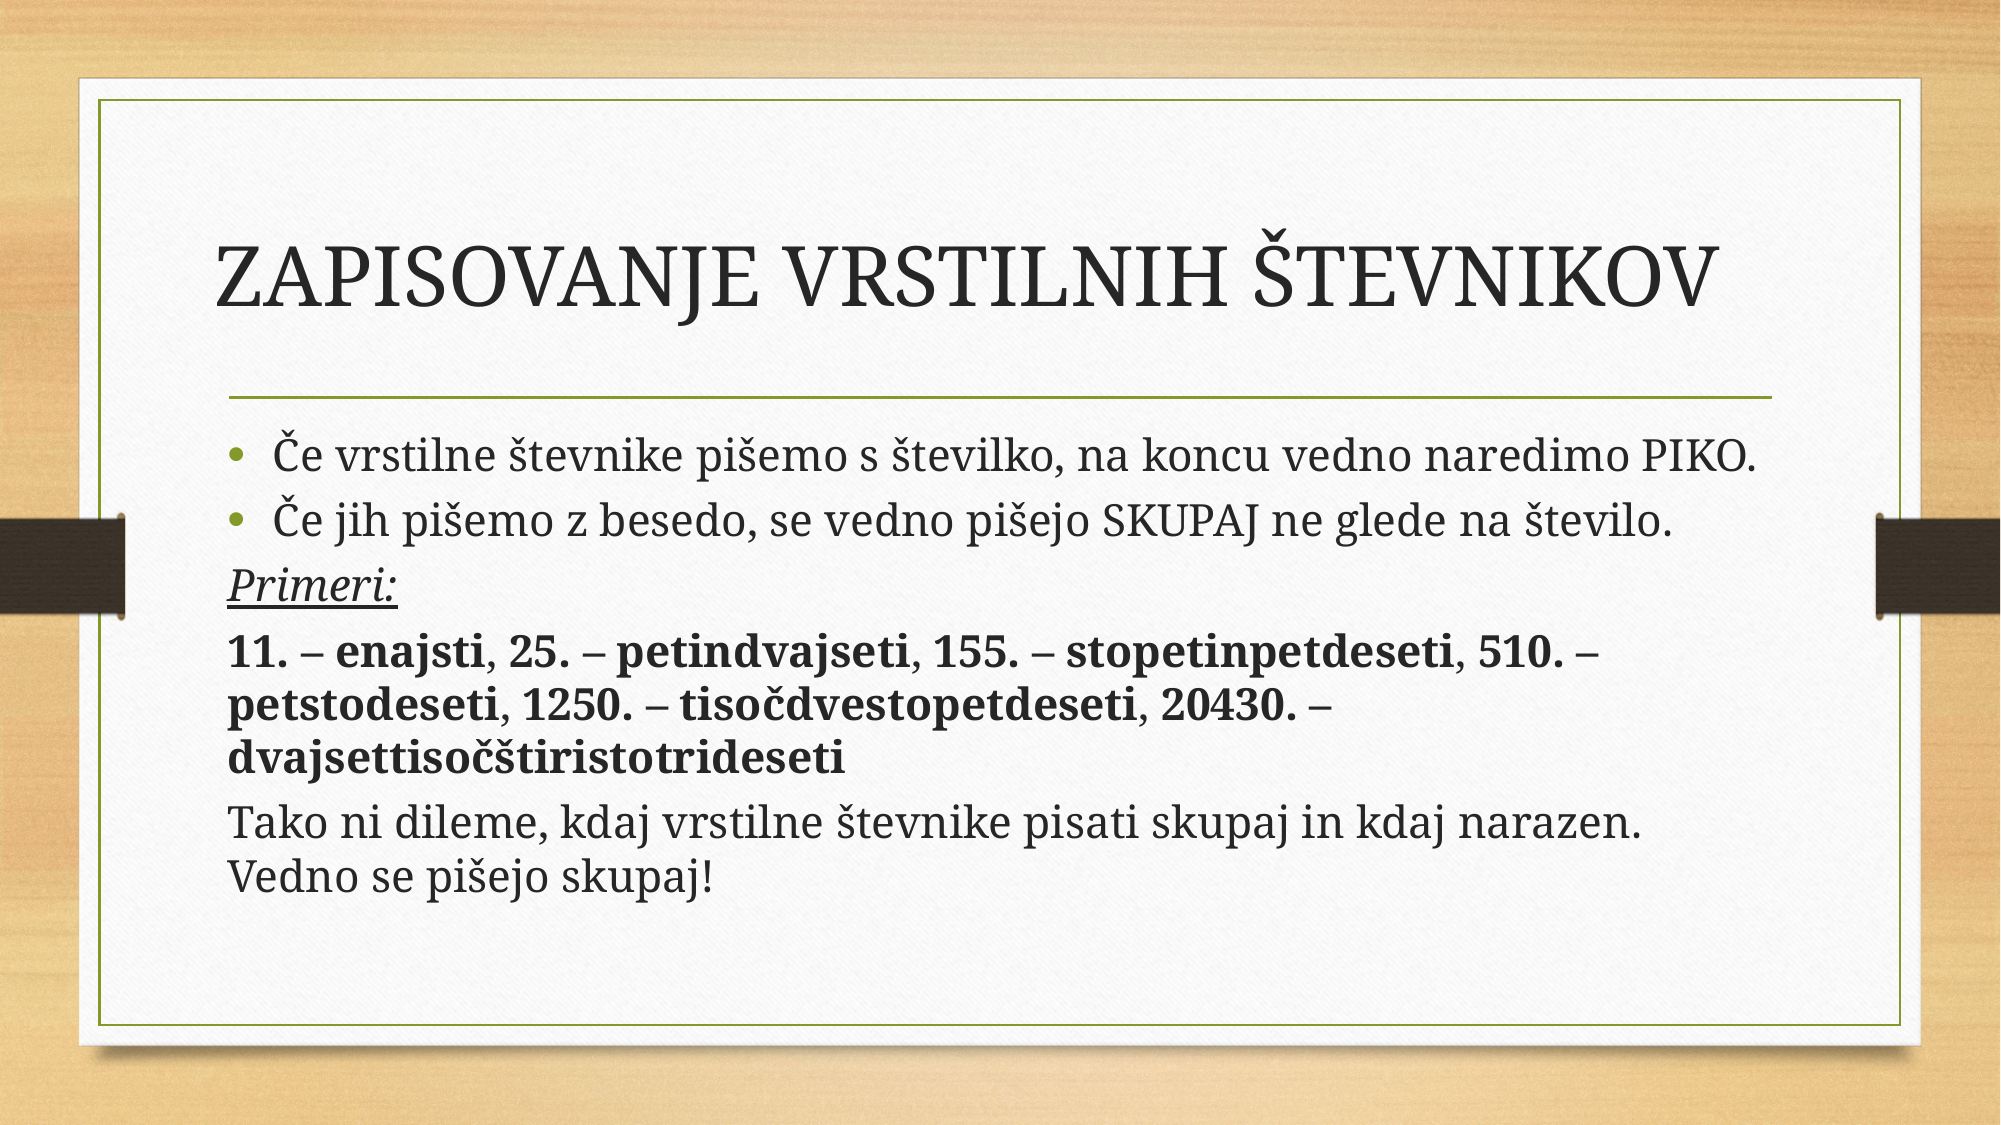

# ZAPISOVANJE VRSTILNIH ŠTEVNIKOV
Če vrstilne števnike pišemo s številko, na koncu vedno naredimo PIKO.
Če jih pišemo z besedo, se vedno pišejo SKUPAJ ne glede na število.
Primeri:
11. – enajsti, 25. – petindvajseti, 155. – stopetinpetdeseti, 510. – petstodeseti, 1250. – tisočdvestopetdeseti, 20430. – dvajsettisočštiristotrideseti
Tako ni dileme, kdaj vrstilne števnike pisati skupaj in kdaj narazen. Vedno se pišejo skupaj!